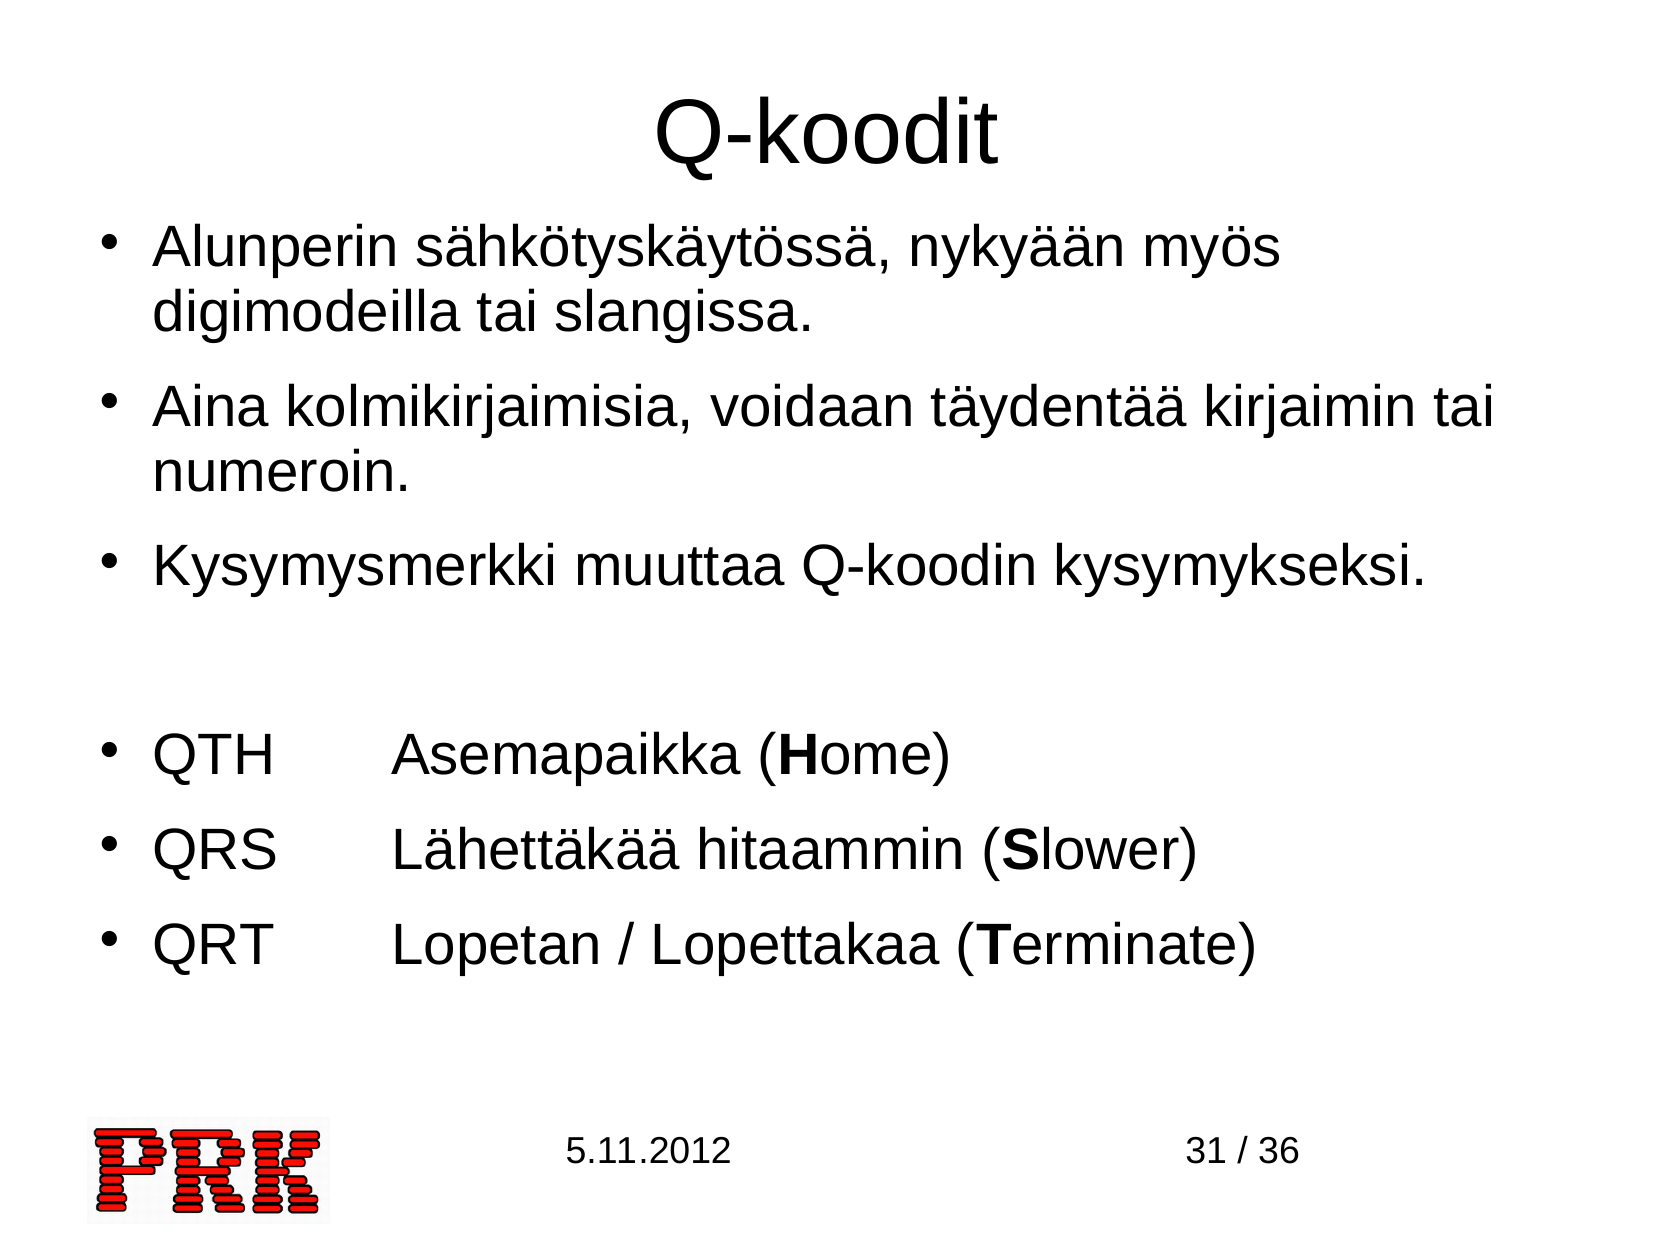

# Q-koodit
Alunperin sähkötyskäytössä, nykyään myös digimodeilla tai slangissa.
Aina kolmikirjaimisia, voidaan täydentää kirjaimin tai numeroin.
Kysymysmerkki muuttaa Q-koodin kysymykseksi.
QTH		Asemapaikka (Home)
QRS		Lähettäkää hitaammin (Slower)
QRT		Lopetan / Lopettakaa (Terminate)
31